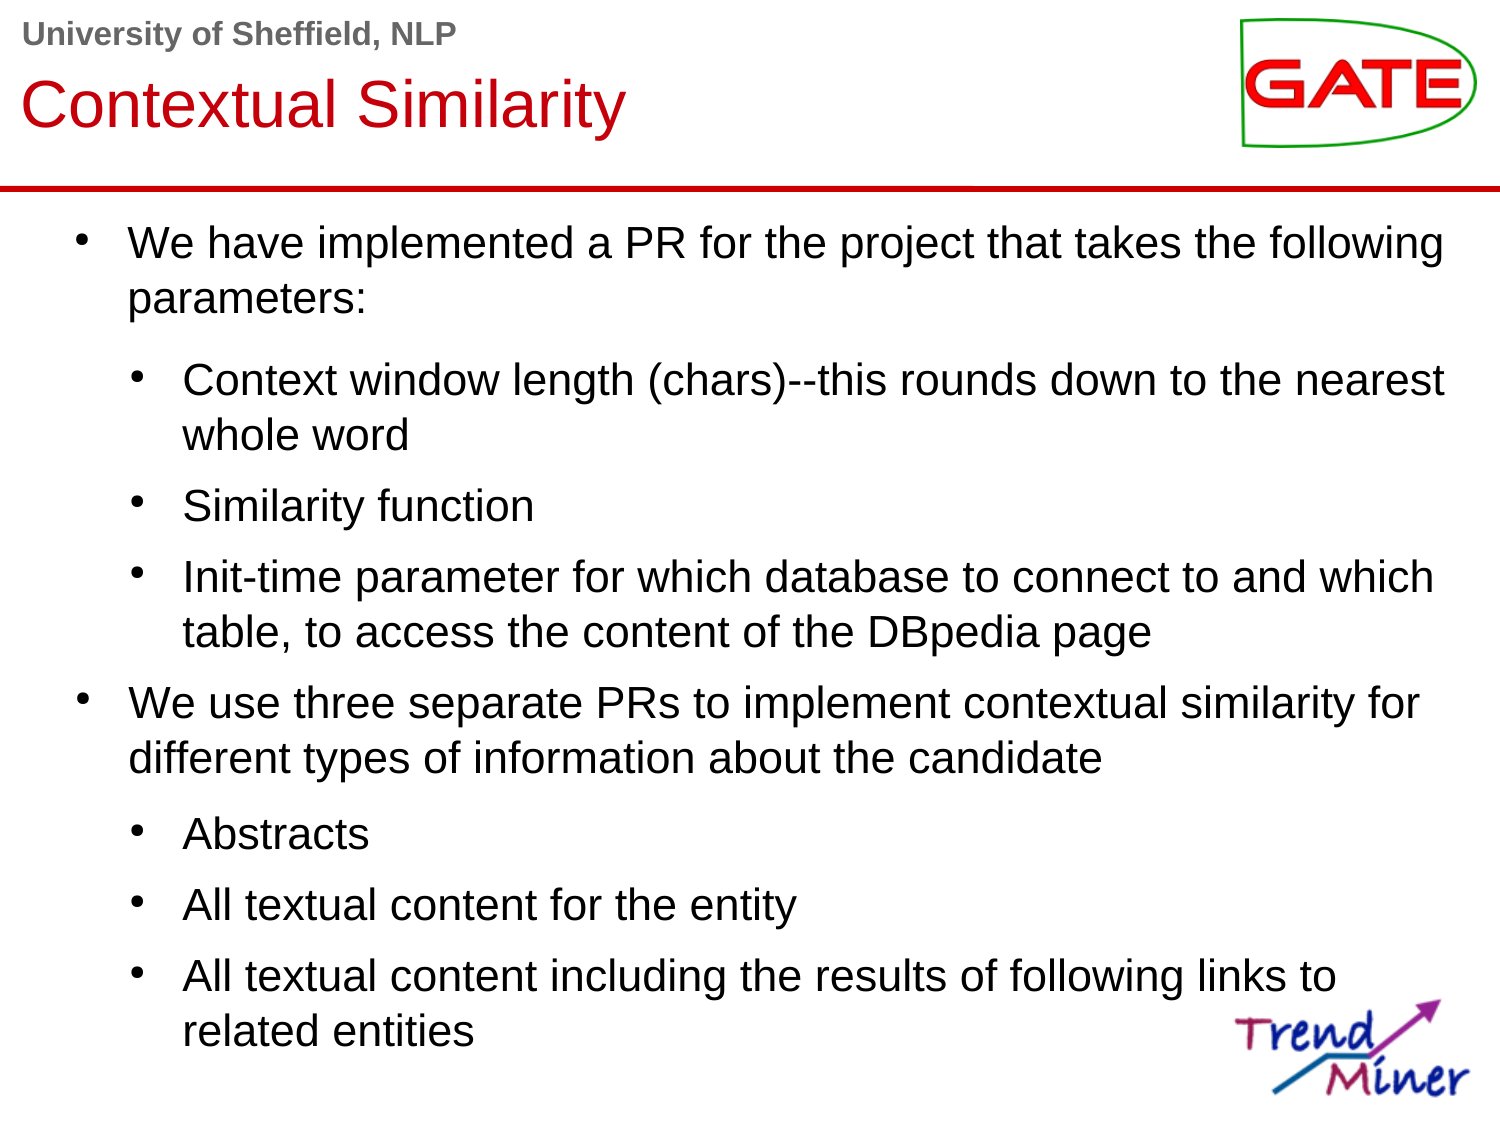

# Contextual Similarity
We have implemented a PR for the project that takes the following parameters:
Context window length (chars)--this rounds down to the nearest whole word
Similarity function
Init-time parameter for which database to connect to and which table, to access the content of the DBpedia page
We use three separate PRs to implement contextual similarity for different types of information about the candidate
Abstracts
All textual content for the entity
All textual content including the results of following links to related entities